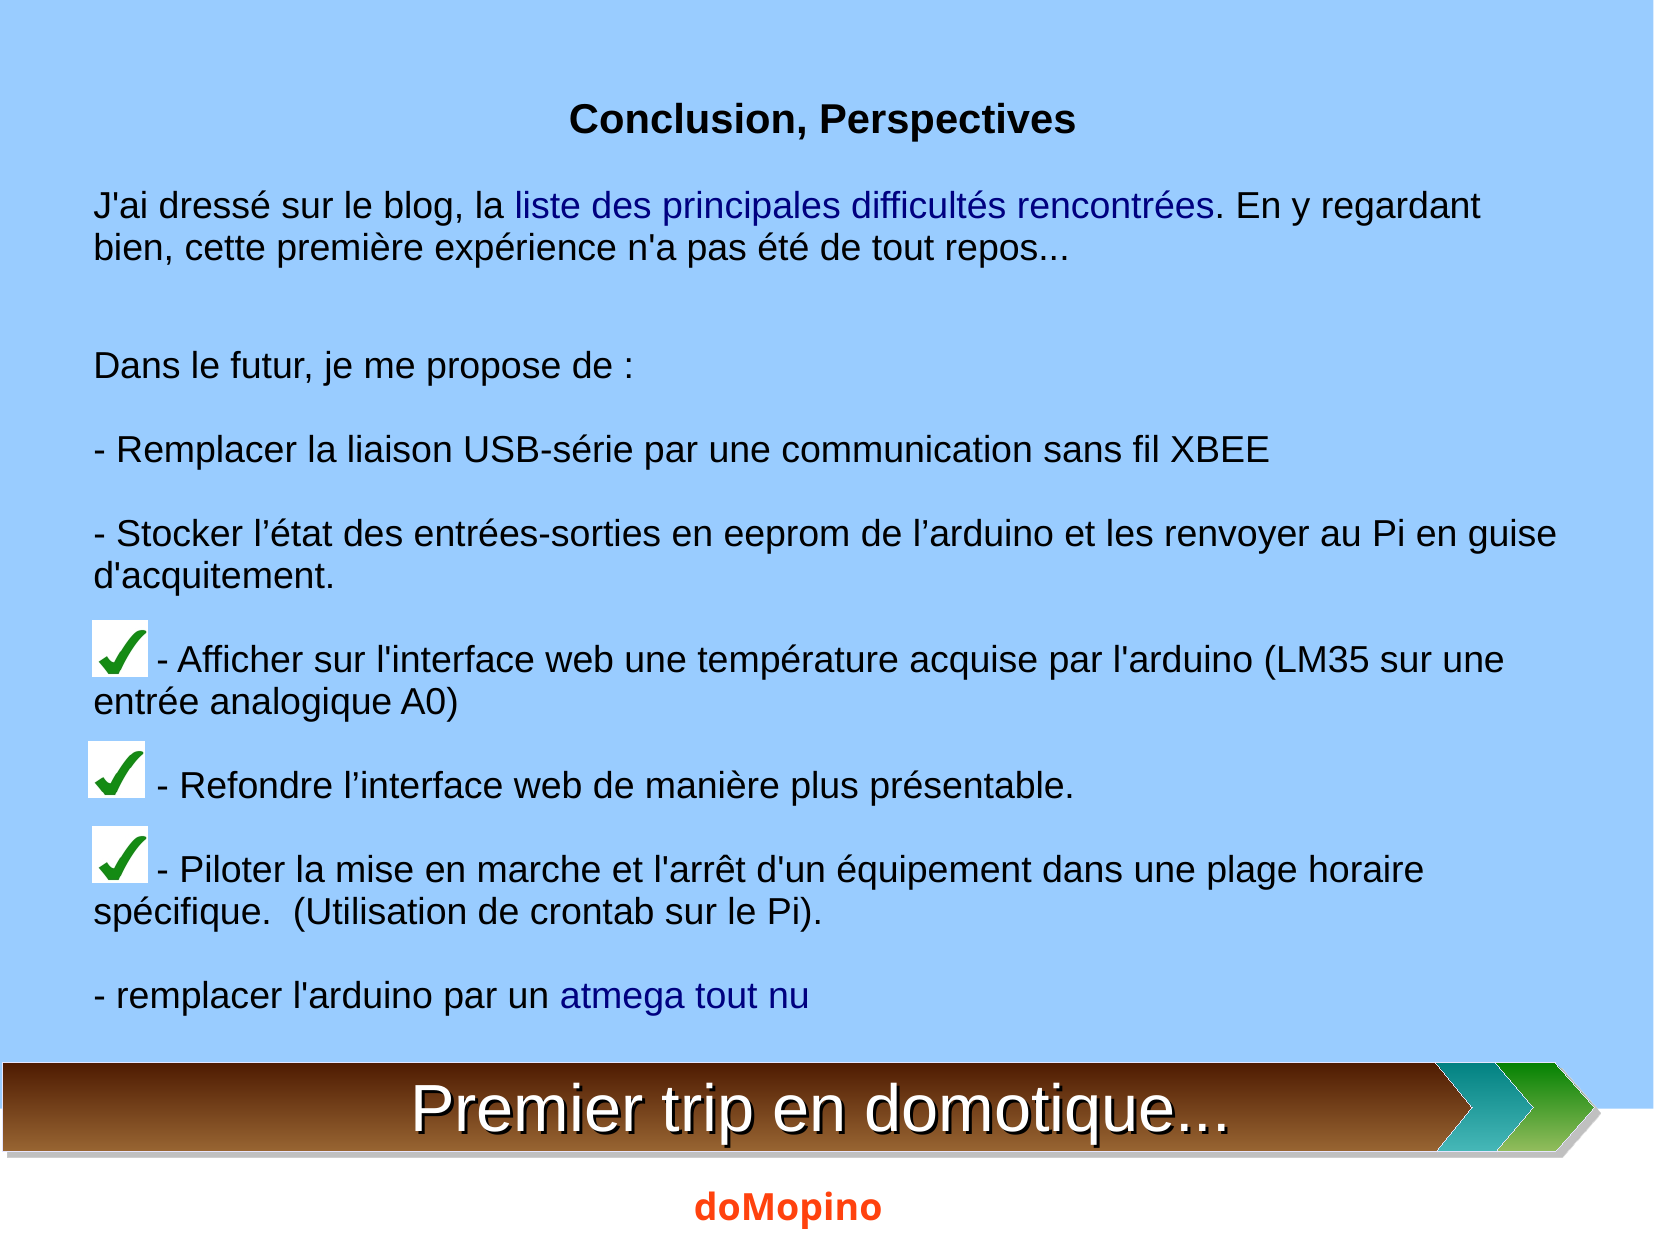

Conclusion, Perspectives
J'ai dressé sur le blog, la liste des principales difficultés rencontrées. En y regardant
bien, cette première expérience n'a pas été de tout repos...
Dans le futur, je me propose de :
- Remplacer la liaison USB-série par une communication sans fil XBEE
- Stocker l’état des entrées-sorties en eeprom de l’arduino et les renvoyer au Pi en guise d'acquitement.
 - Afficher sur l'interface web une température acquise par l'arduino (LM35 sur une entrée analogique A0)
 - Refondre l’interface web de manière plus présentable.
 - Piloter la mise en marche et l'arrêt d'un équipement dans une plage horaire spécifique. (Utilisation de crontab sur le Pi).
- remplacer l'arduino par un atmega tout nu
# Premier trip en domotique...
doMopino